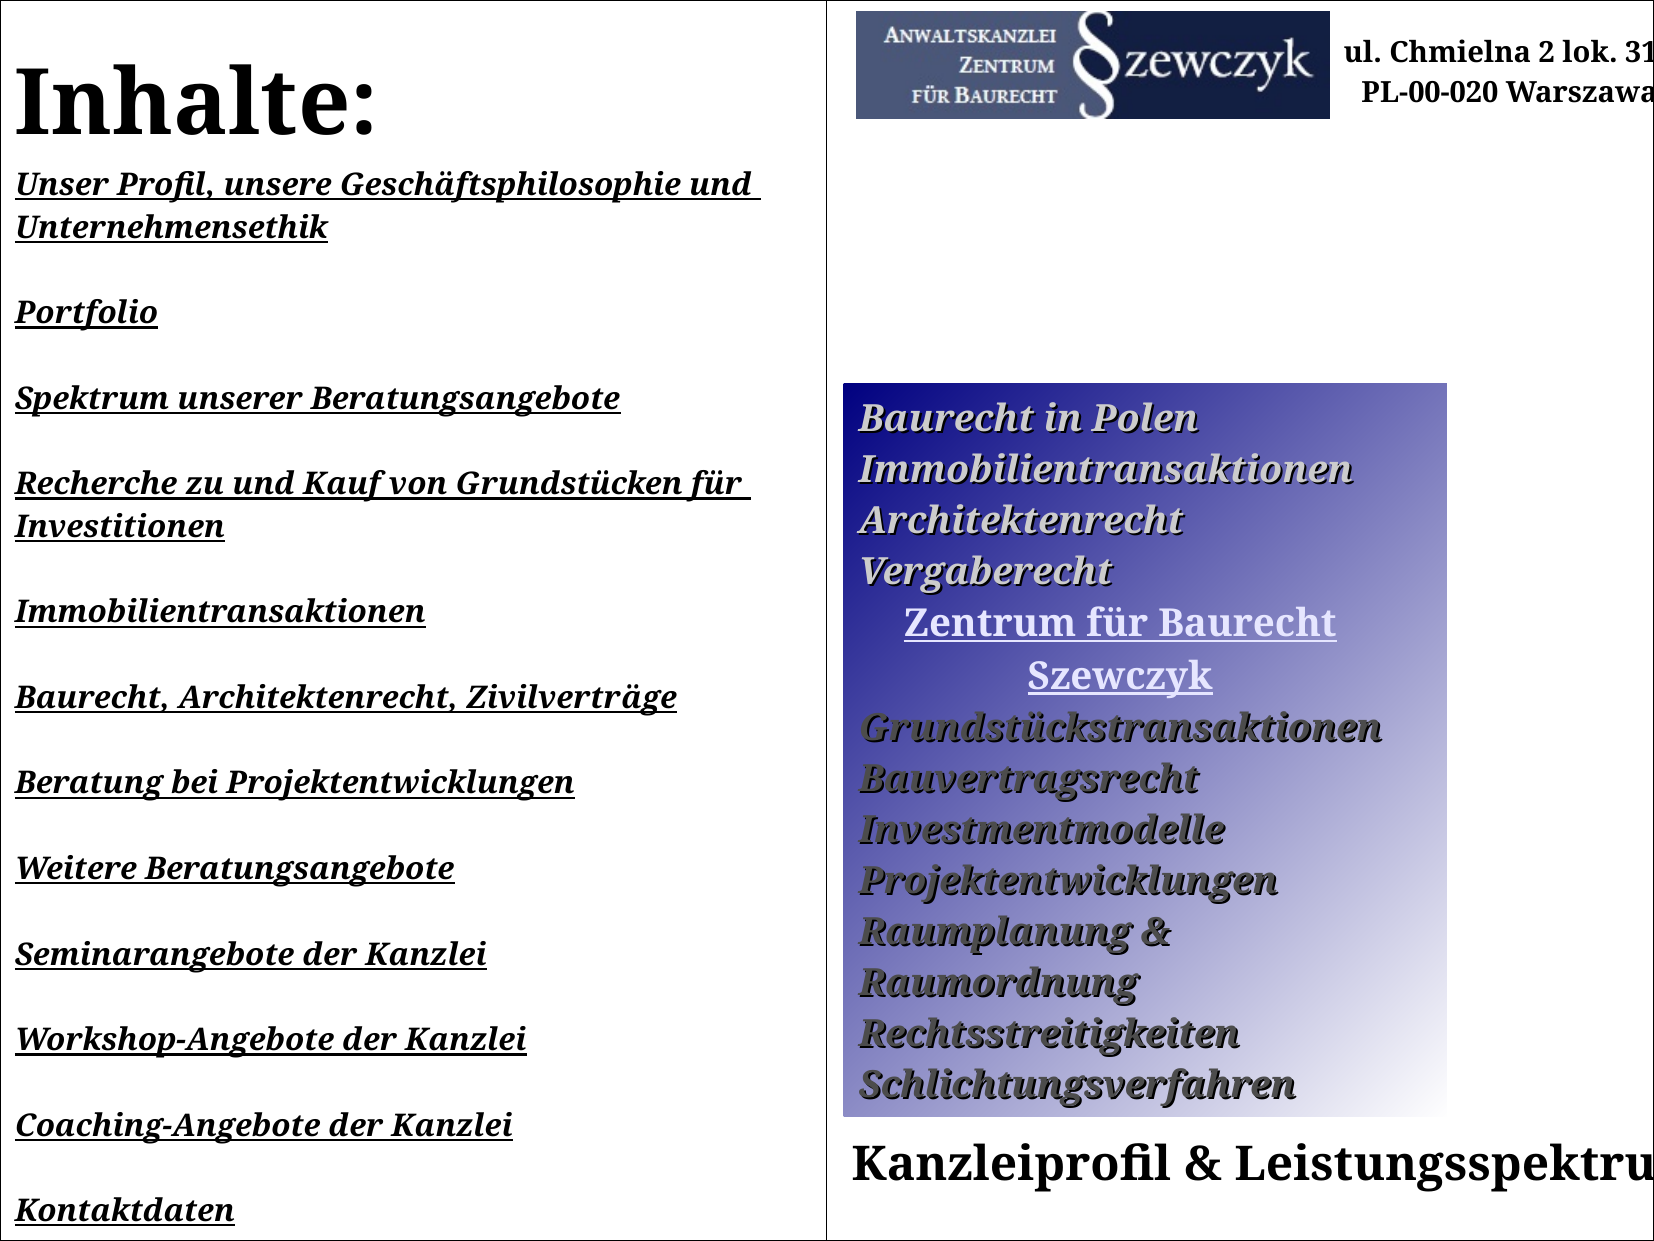

ul. Chmielna 2 lok. 31
PL-00-020 Warszawa
Inhalte:
Unser Profil, unsere Geschäftsphilosophie und
Unternehmensethik
Portfolio
Spektrum unserer Beratungsangebote
Recherche zu und Kauf von Grundstücken für
Investitionen
Immobilientransaktionen
Baurecht, Architektenrecht, Zivilverträge
Beratung bei Projektentwicklungen
Weitere Beratungsangebote
Seminarangebote der Kanzlei
Workshop-Angebote der Kanzlei
Coaching-Angebote der Kanzlei
Kontaktdaten
Baurecht in Polen
Immobilientransaktionen
Architektenrecht
Vergaberecht
Zentrum für Baurecht Szewczyk
Grundstückstransaktionen
Bauvertragsrecht
Investmentmodelle
Projektentwicklungen
Raumplanung & Raumordnung
Rechtsstreitigkeiten
Schlichtungsverfahren
Kanzleiprofil & Leistungsspektrum